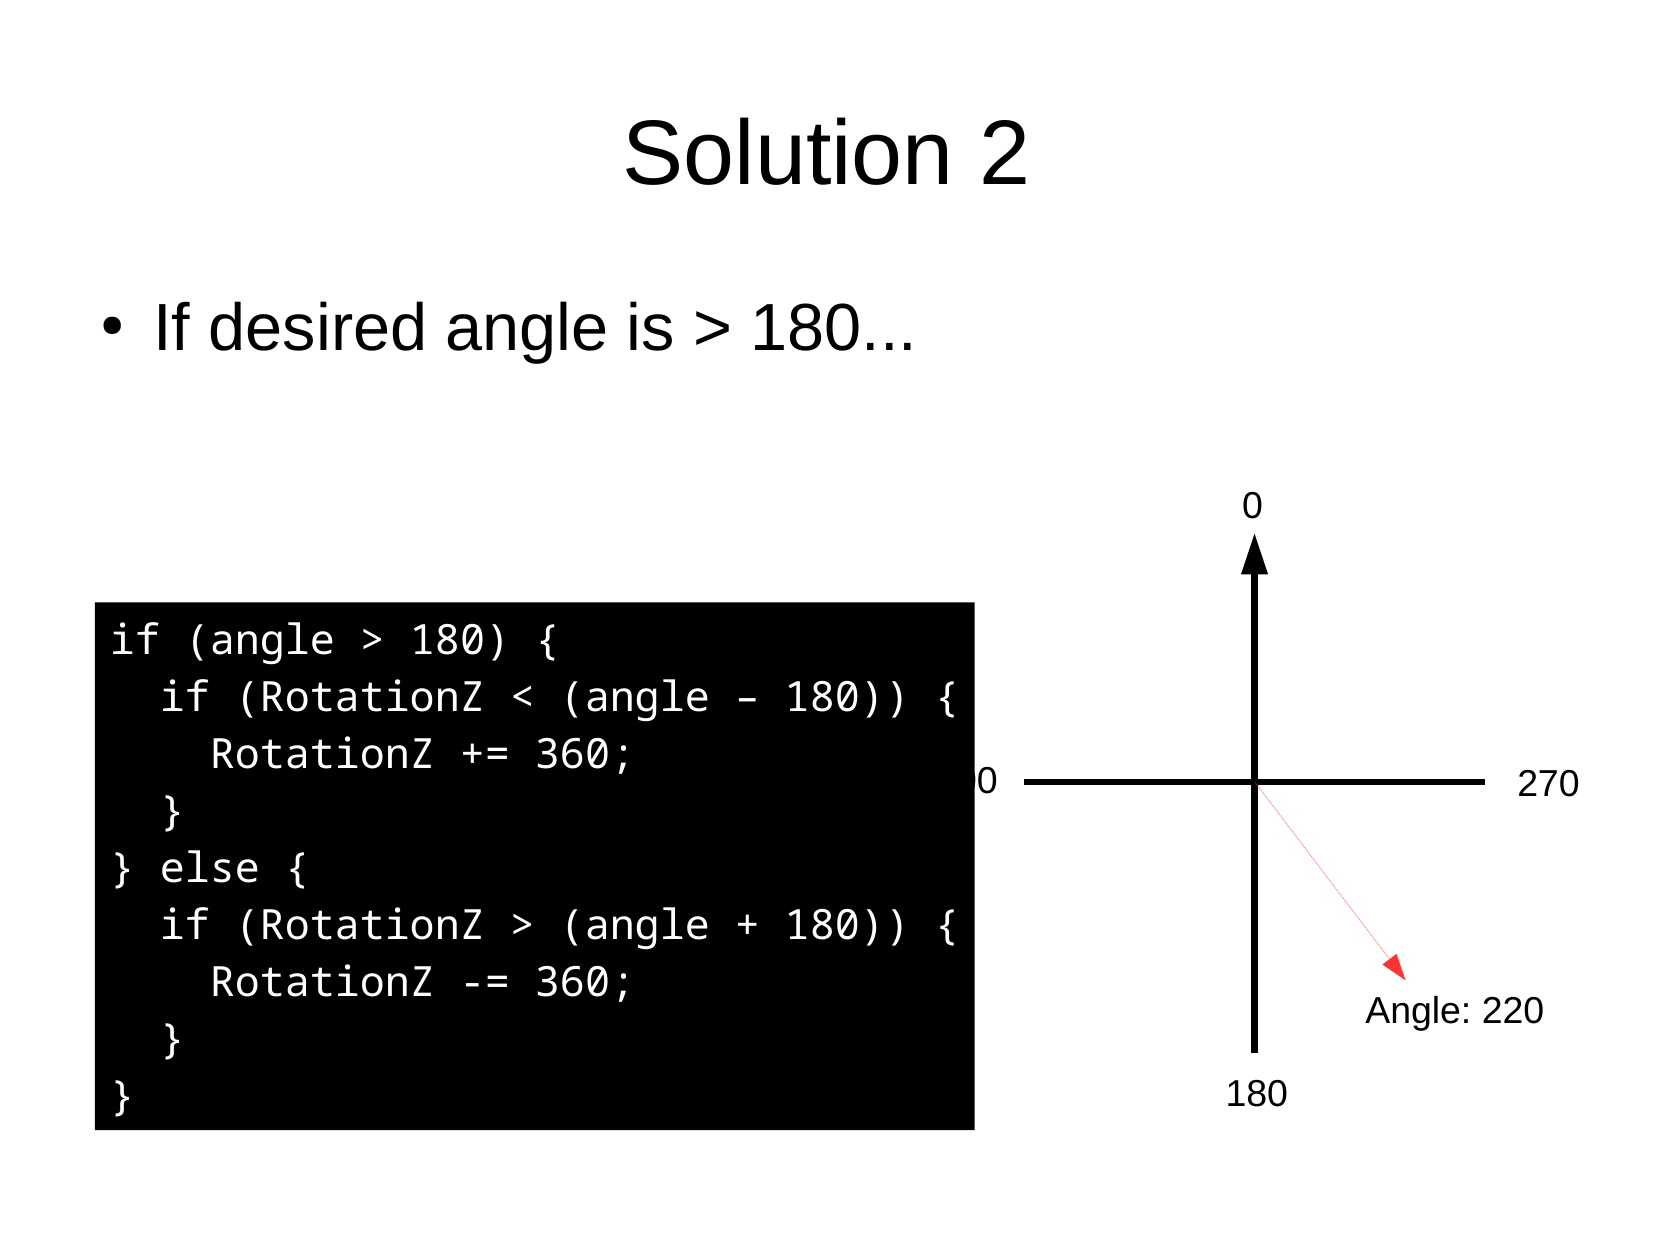

# Solution 2
If desired angle is > 180...
0
90
270
180
if (angle > 180) {
 if (RotationZ < (angle – 180)) {
 RotationZ += 360;
 }
} else {
 if (RotationZ > (angle + 180)) {
 RotationZ -= 360;
 }
}
Angle: 220